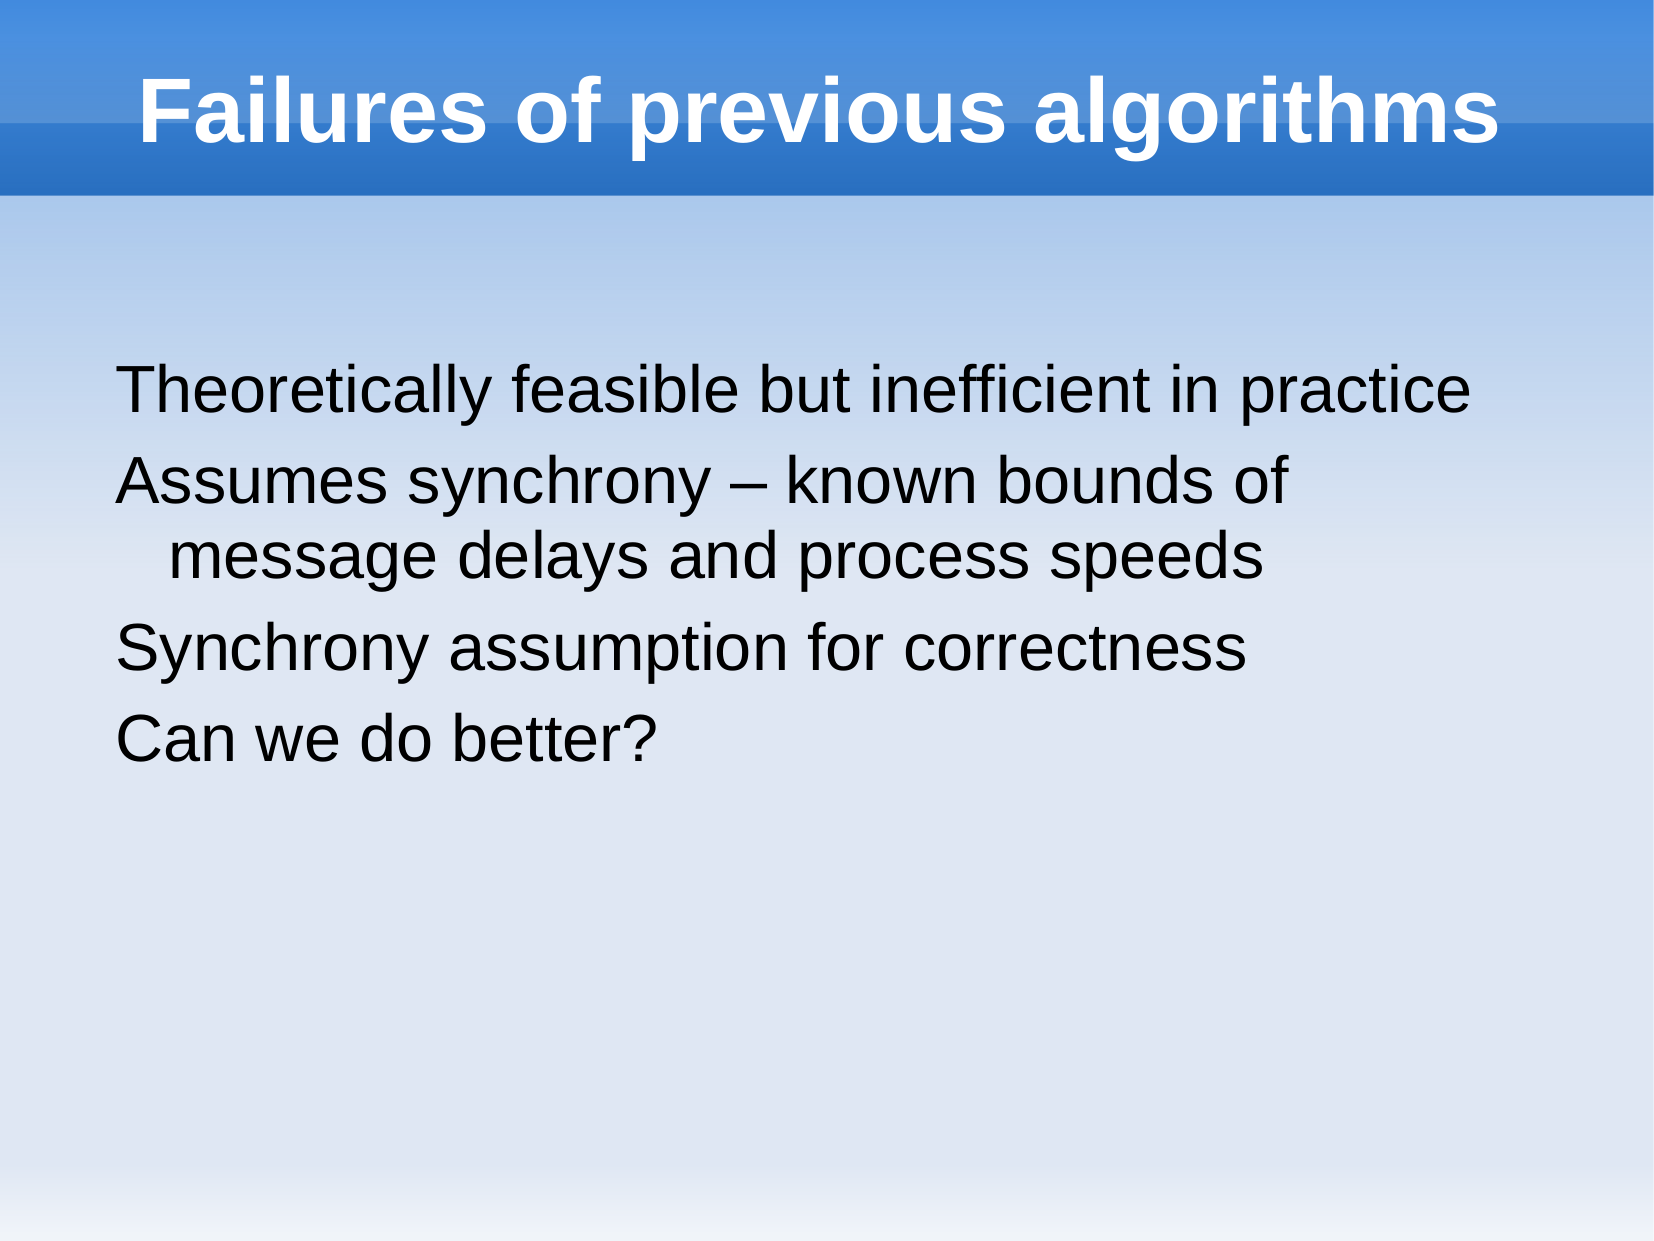

# Failures of previous algorithms
Theoretically feasible but inefficient in practice
Assumes synchrony – known bounds of message delays and process speeds
Synchrony assumption for correctness
Can we do better?